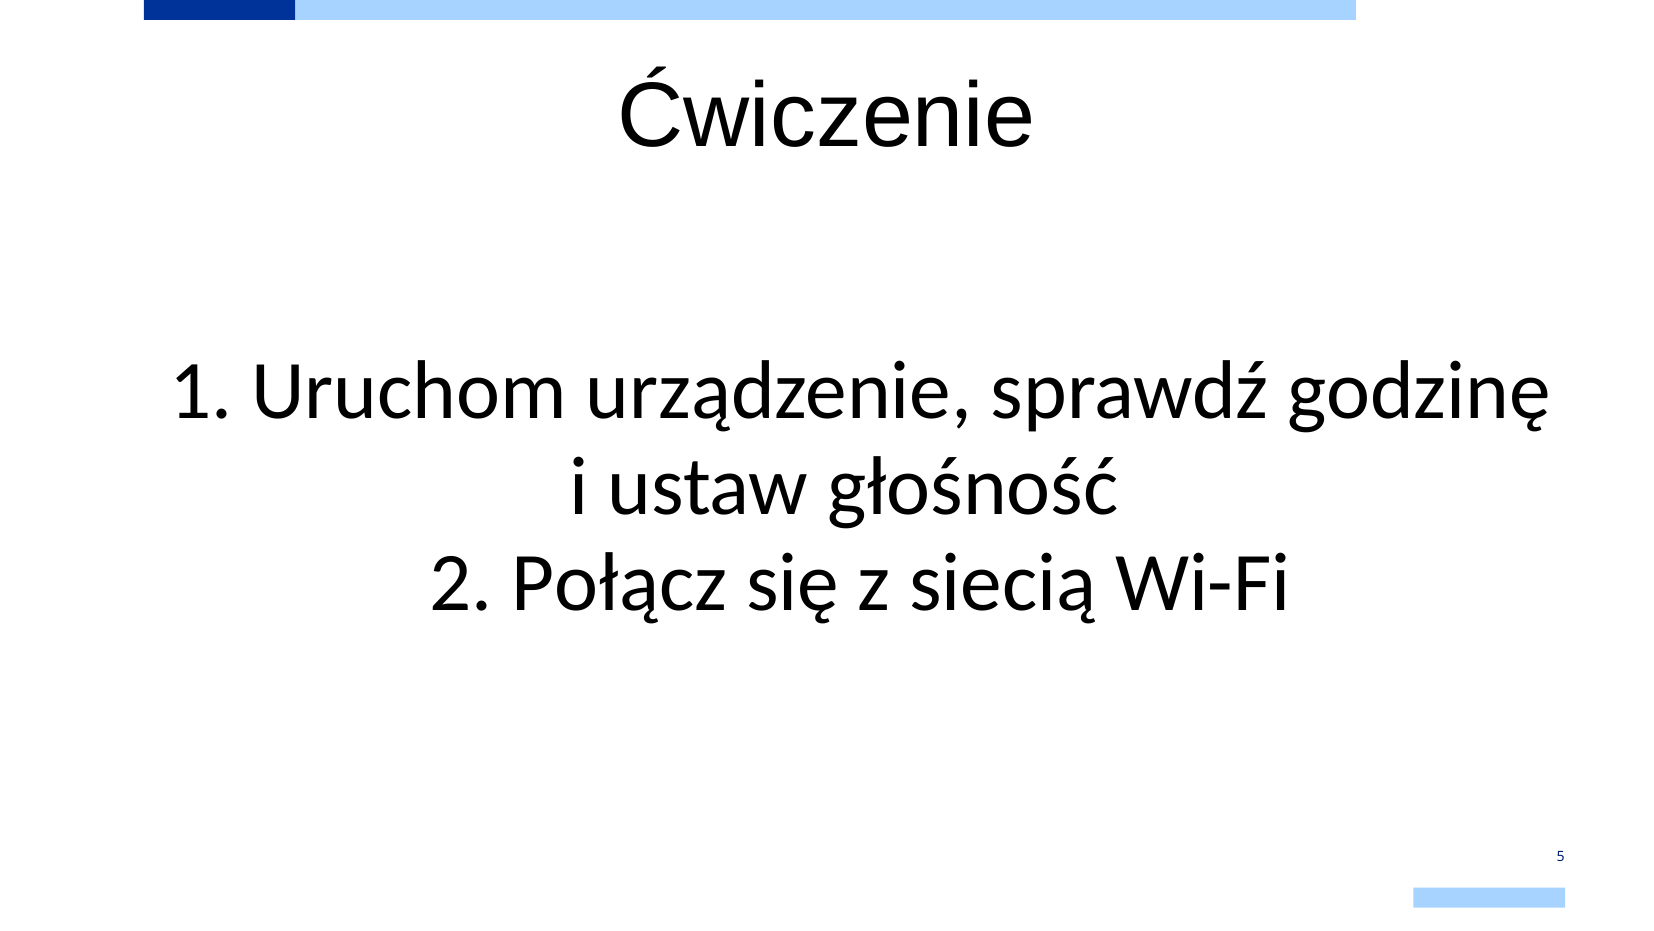

# Ćwiczenie
1. Uruchom urządzenie, sprawdź godzinę i ustaw głośność
2. Połącz się z siecią Wi-Fi